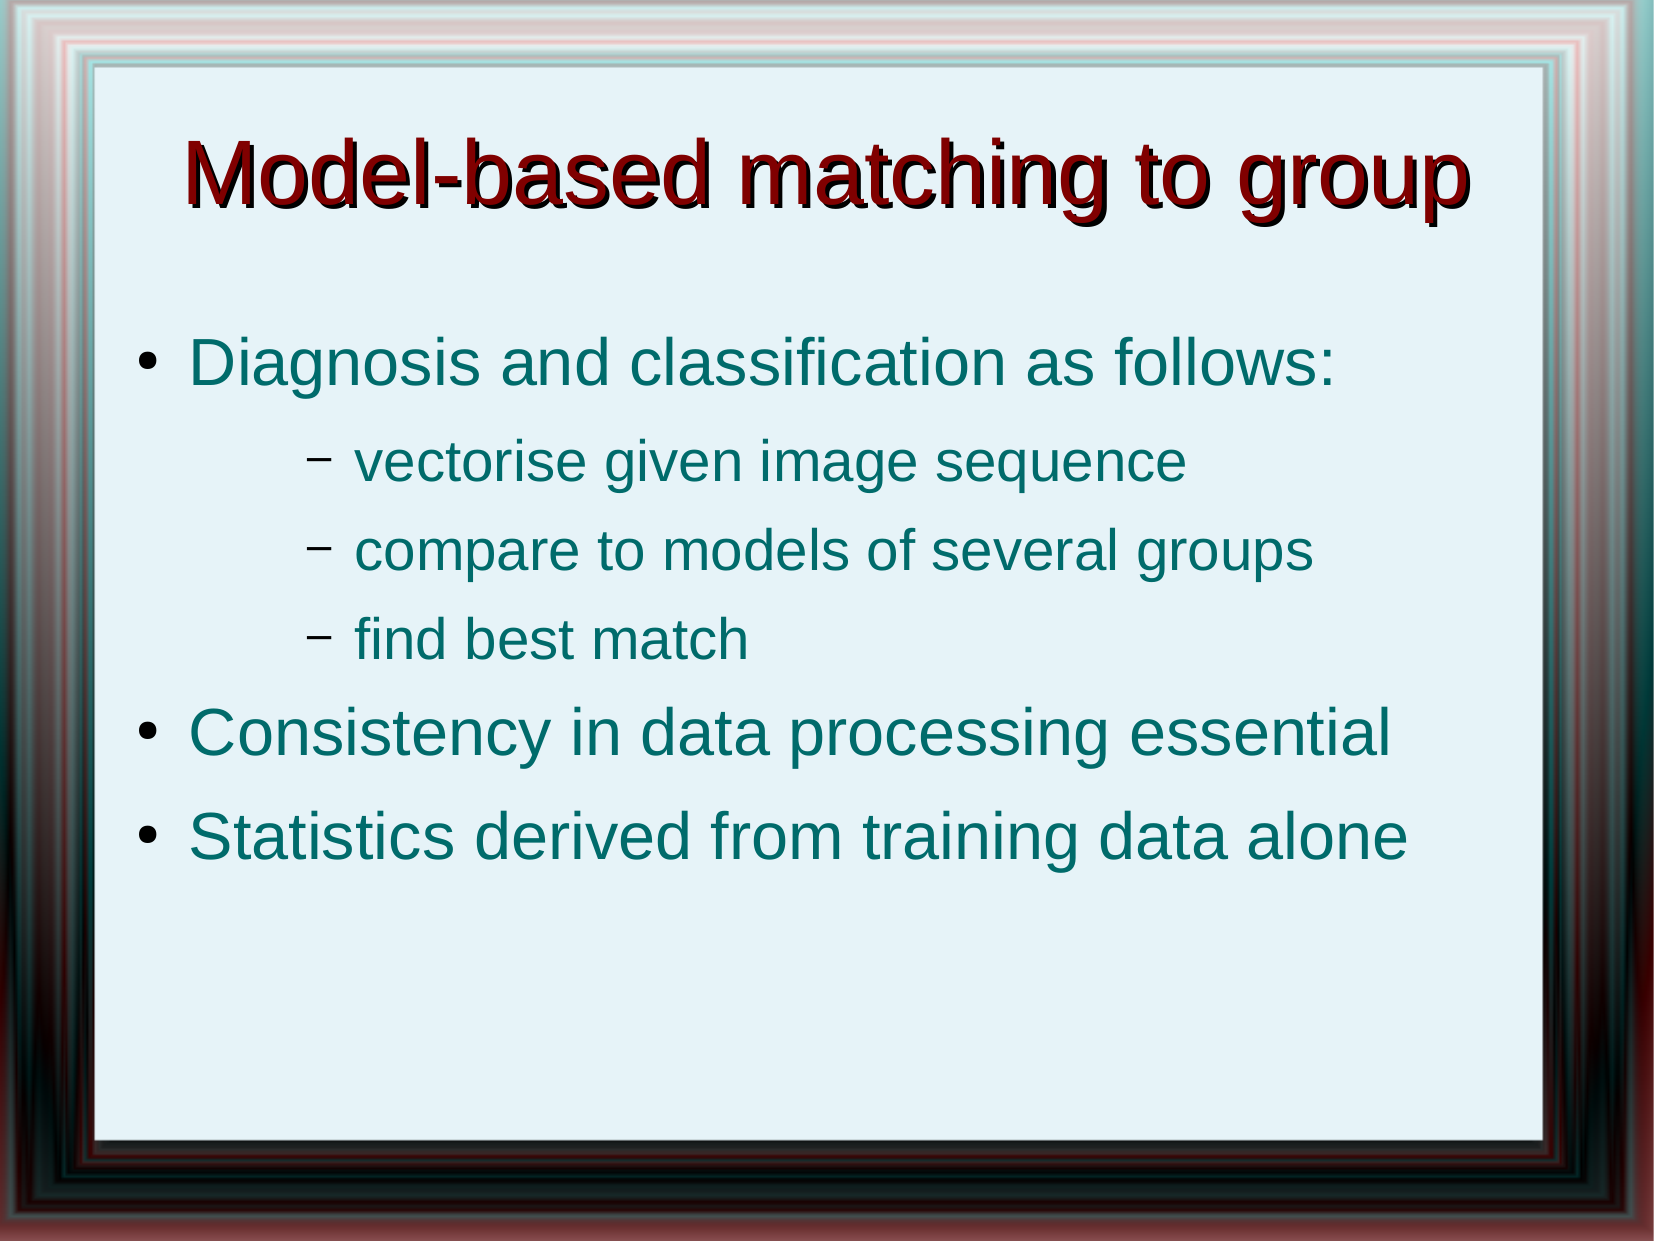

# Model-based matching to group
Diagnosis and classification as follows:
vectorise given image sequence
compare to models of several groups
find best match
Consistency in data processing essential
Statistics derived from training data alone